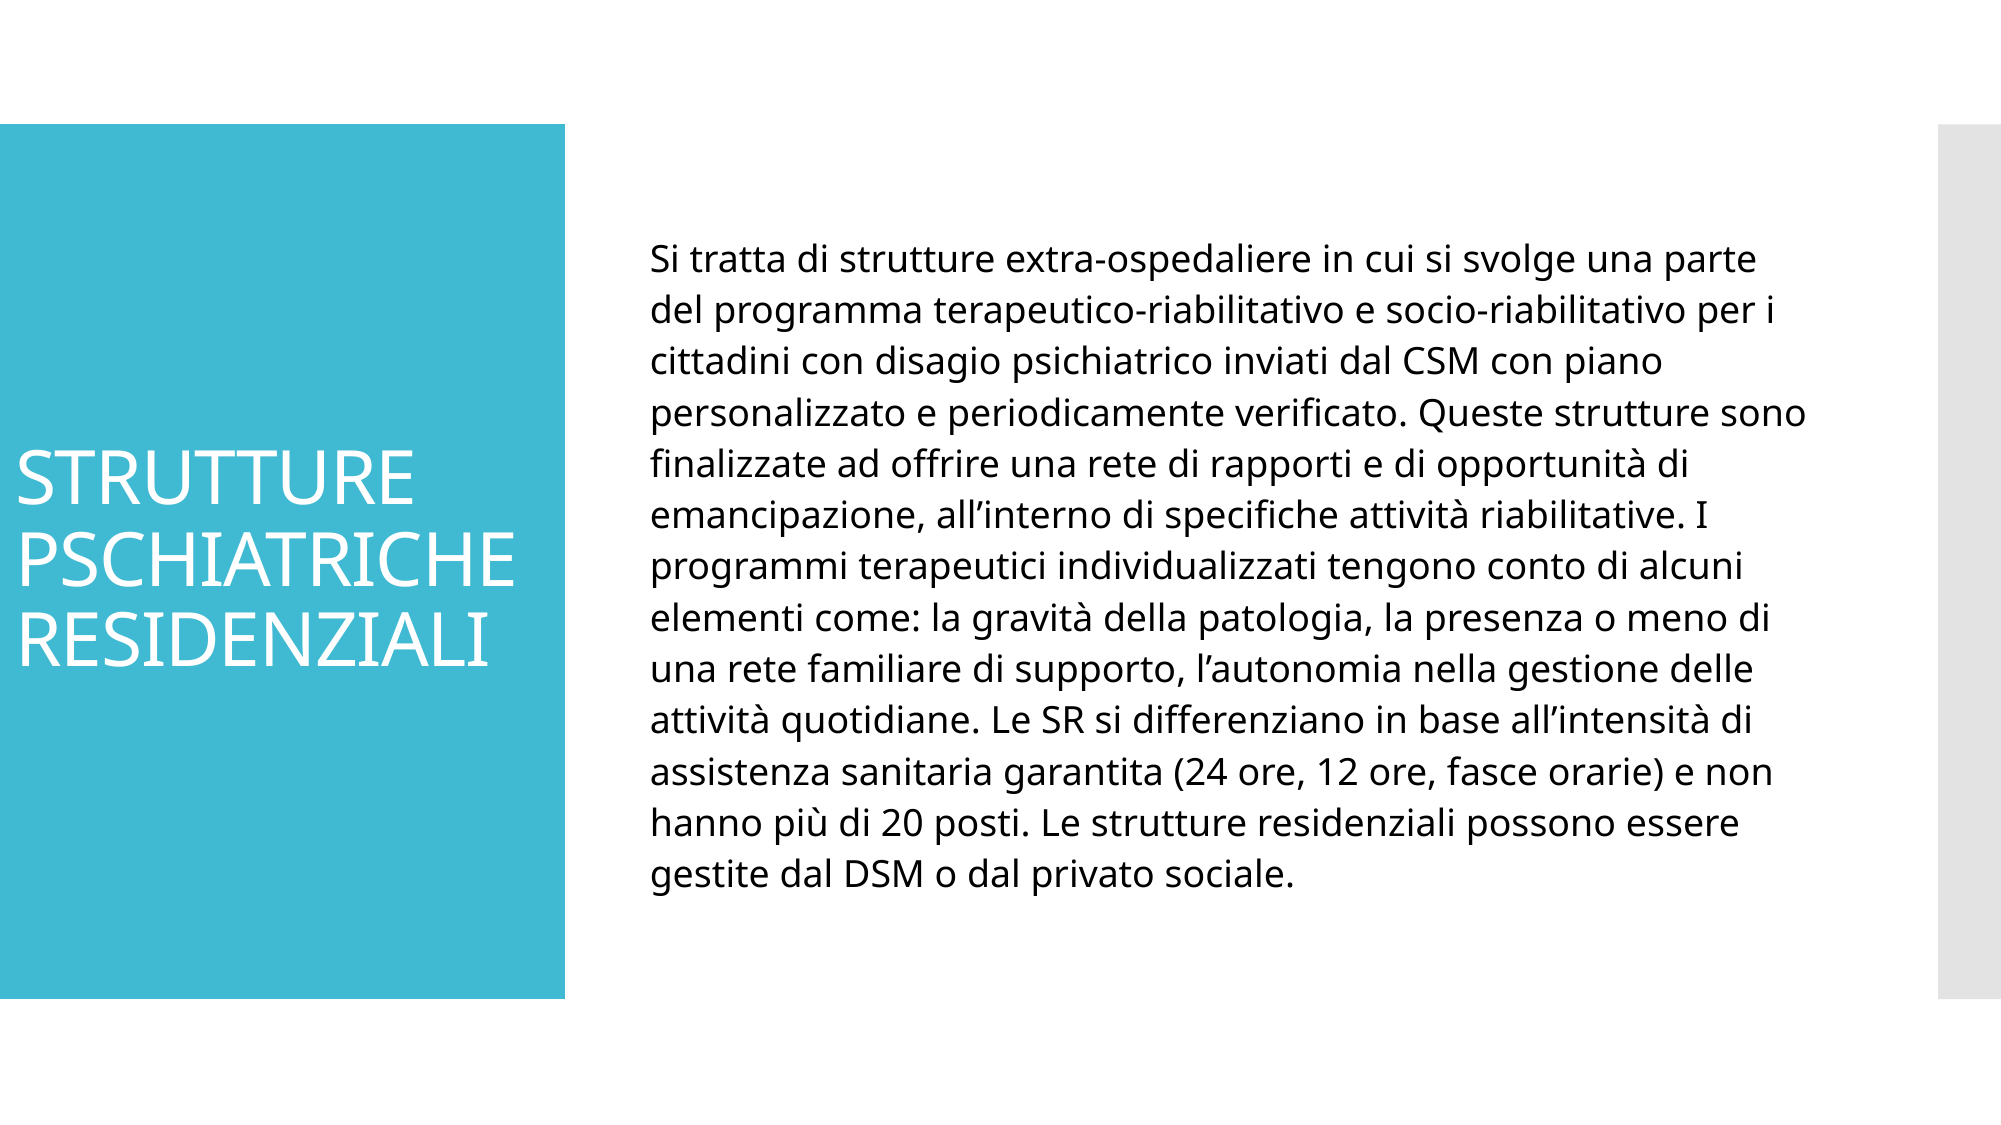

Si tratta di strutture extra-ospedaliere in cui si svolge una parte del programma terapeutico-riabilitativo e socio-riabilitativo per i cittadini con disagio psichiatrico inviati dal CSM con piano personalizzato e periodicamente verificato. Queste strutture sono finalizzate ad offrire una rete di rapporti e di opportunità di emancipazione, all’interno di specifiche attività riabilitative. I programmi terapeutici individualizzati tengono conto di alcuni elementi come: la gravità della patologia, la presenza o meno di una rete familiare di supporto, l’autonomia nella gestione delle attività quotidiane. Le SR si differenziano in base all’intensità di assistenza sanitaria garantita (24 ore, 12 ore, fasce orarie) e non hanno più di 20 posti. Le strutture residenziali possono essere gestite dal DSM o dal privato sociale.
# STRUTTURE PSCHIATRICHE RESIDENZIALI